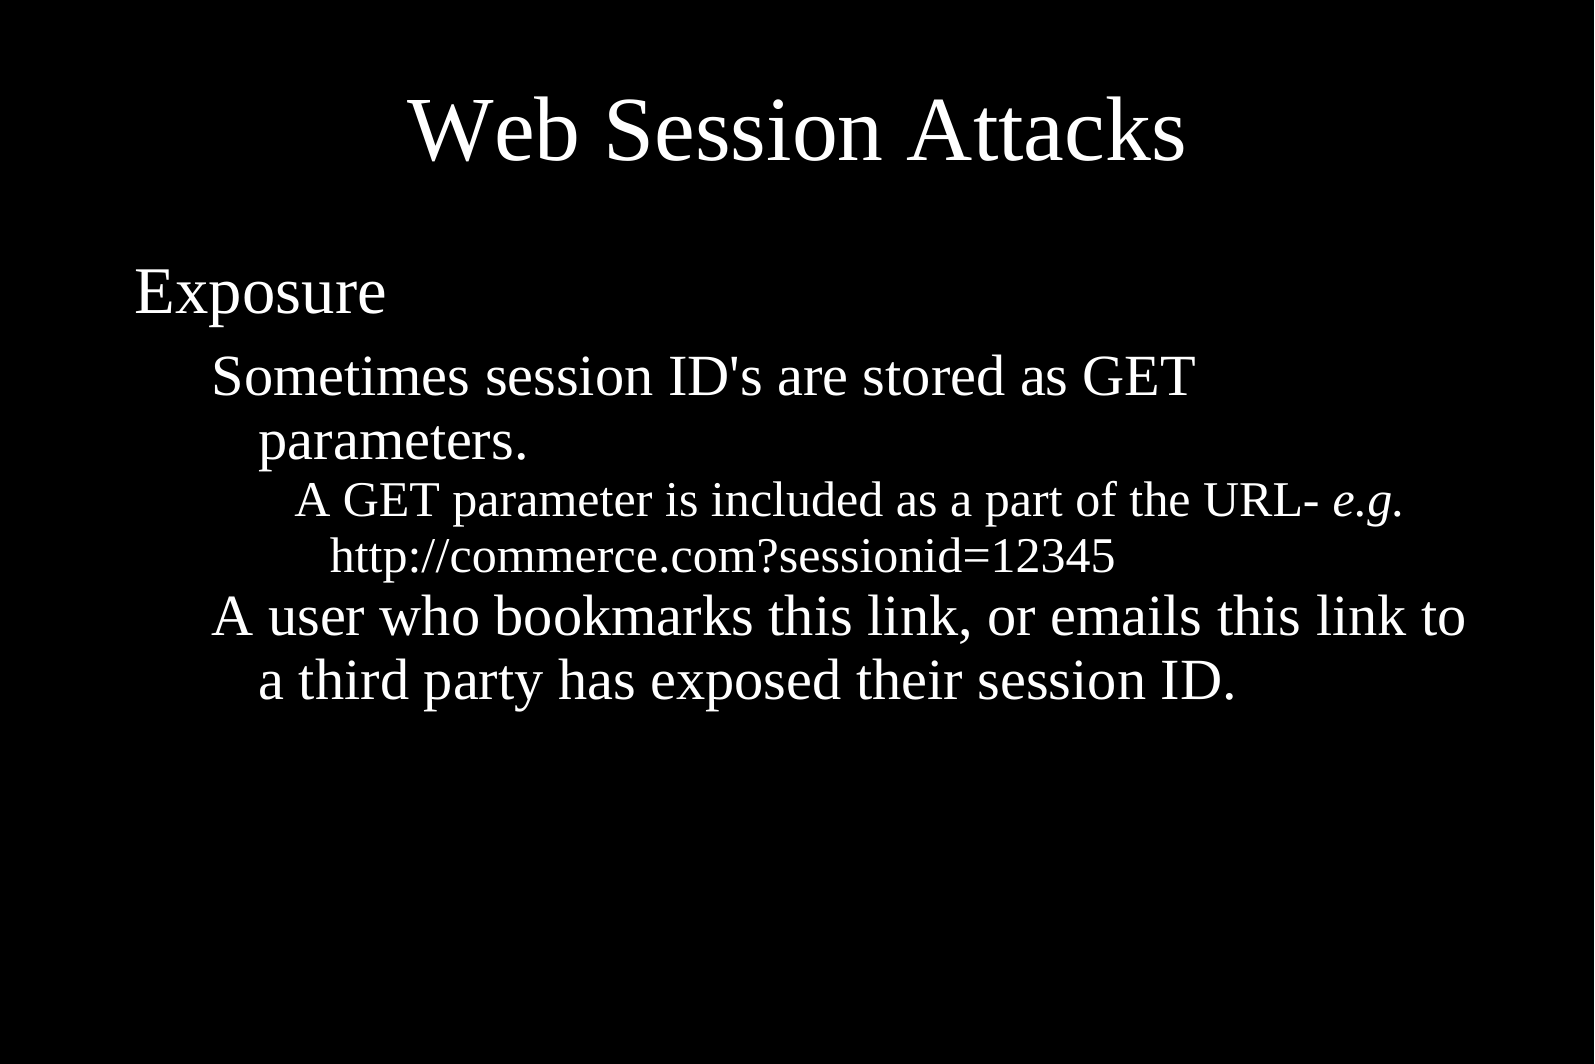

# Web Session Attacks
Exposure
Sometimes session ID's are stored as GET parameters.
A GET parameter is included as a part of the URL- e.g. http://commerce.com?sessionid=12345
A user who bookmarks this link, or emails this link to a third party has exposed their session ID.